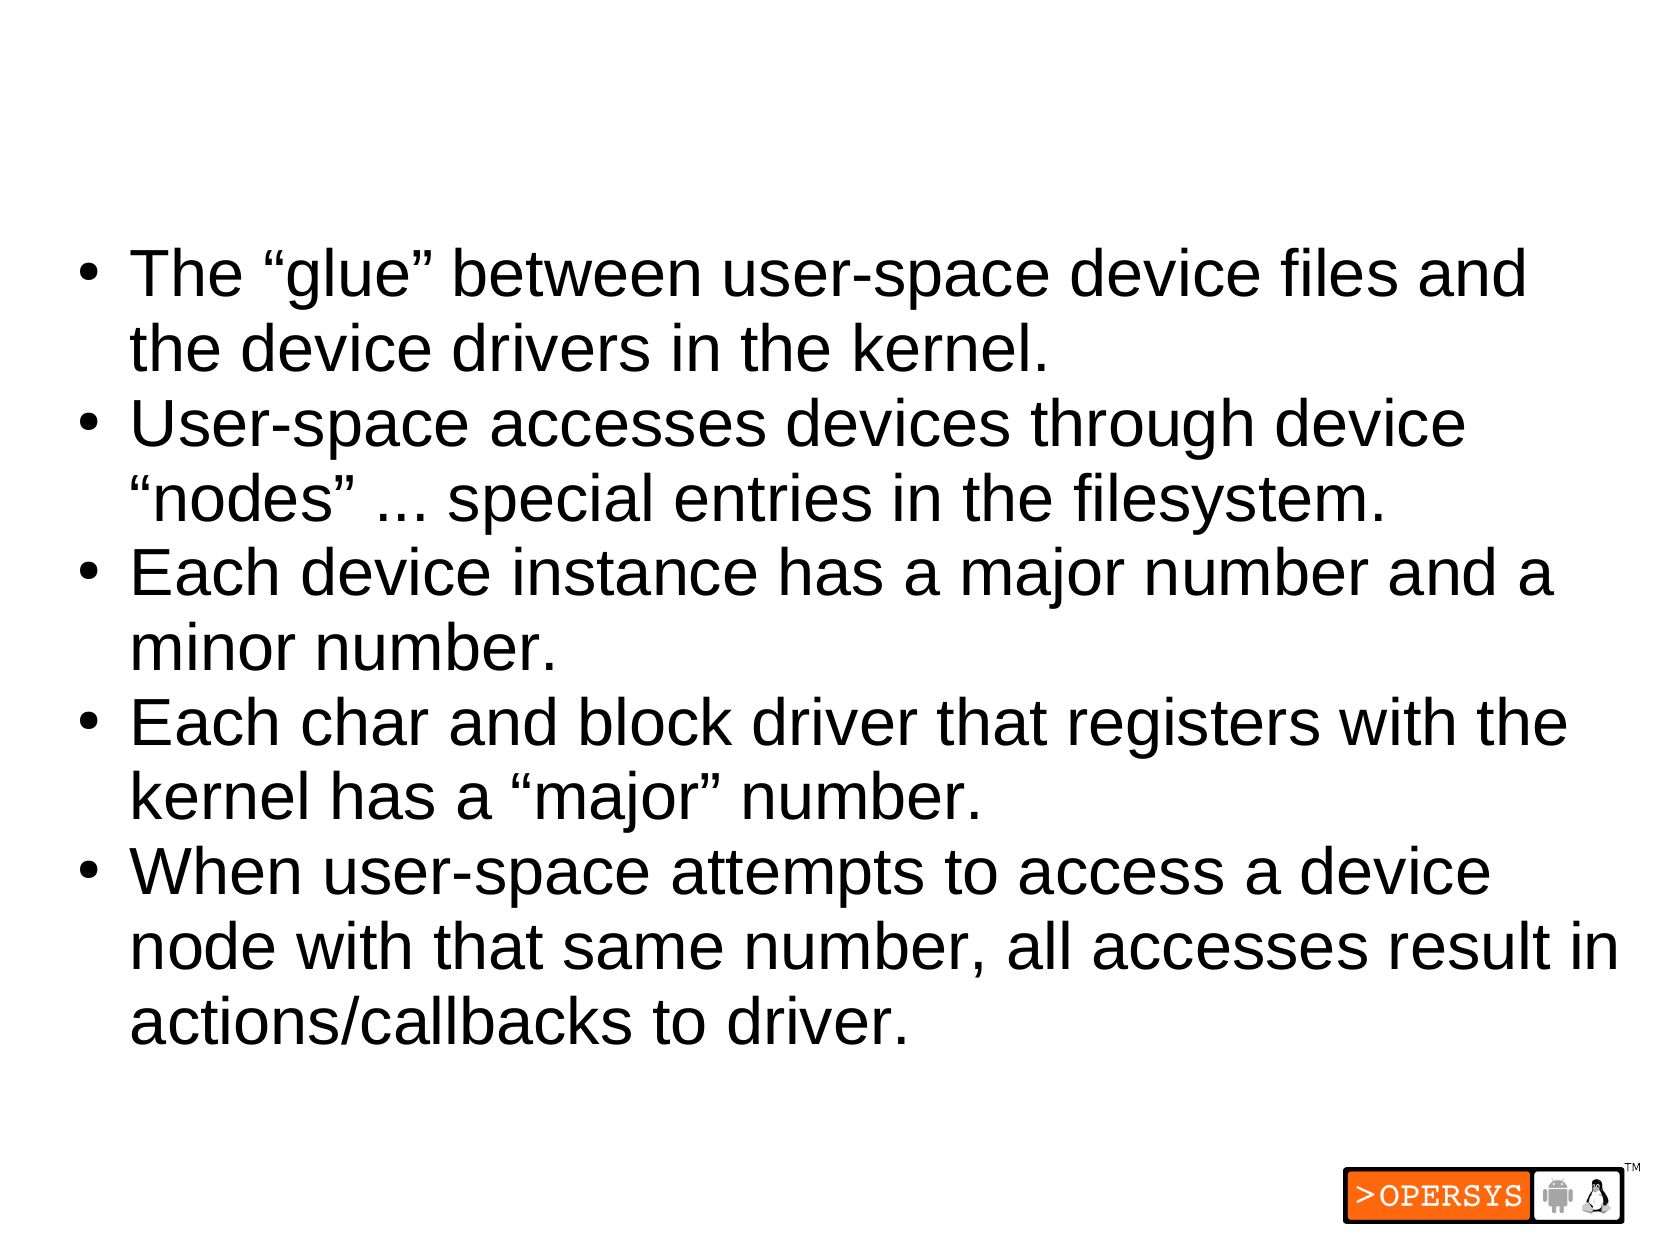

# The “glue” between user-space device files and the device drivers in the kernel.
User-space accesses devices through device “nodes” ... special entries in the filesystem.
Each device instance has a major number and a minor number.
Each char and block driver that registers with the kernel has a “major” number.
When user-space attempts to access a device node with that same number, all accesses result in actions/callbacks to driver.